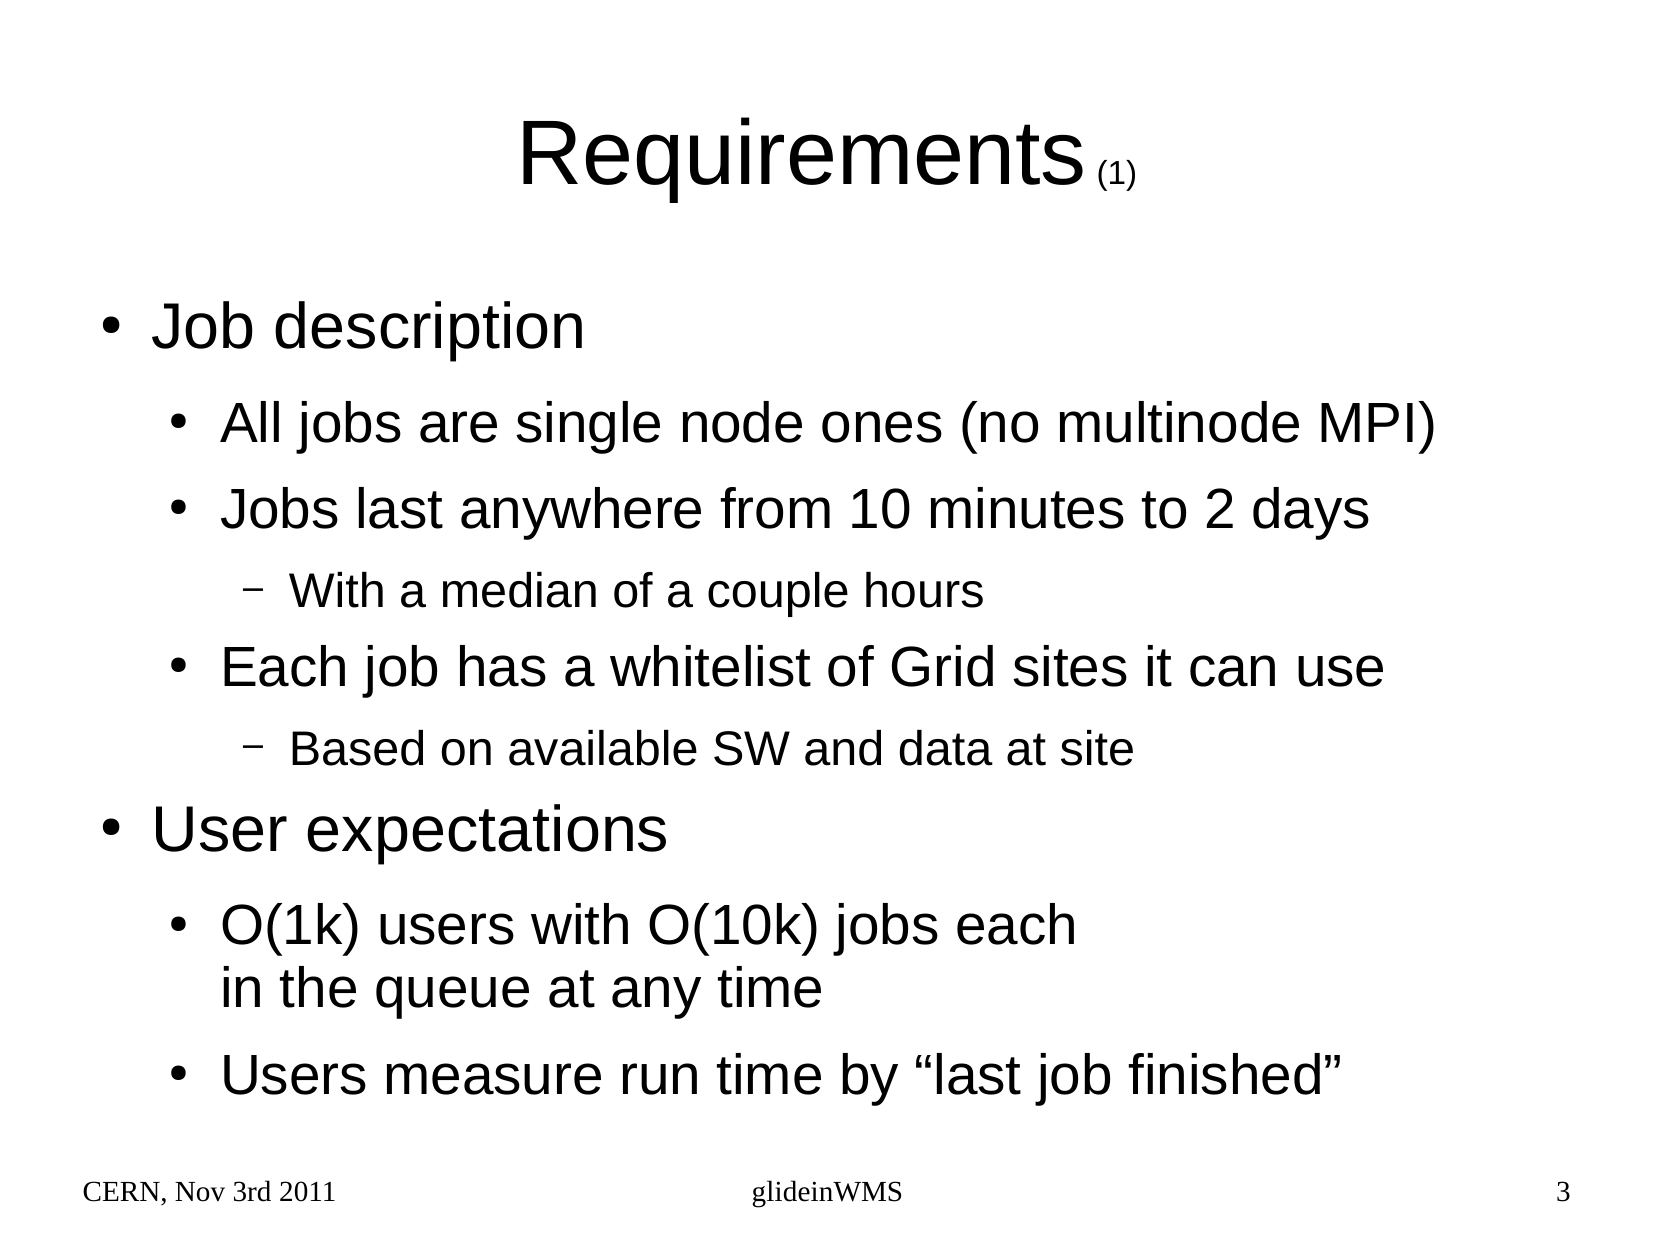

# Requirements (1)
Job description
All jobs are single node ones (no multinode MPI)
Jobs last anywhere from 10 minutes to 2 days
With a median of a couple hours
Each job has a whitelist of Grid sites it can use
Based on available SW and data at site
User expectations
O(1k) users with O(10k) jobs each
in the queue at any time
Users measure run time by “last job finished”
CERN, Nov 3rd 2011
glideinWMS
3